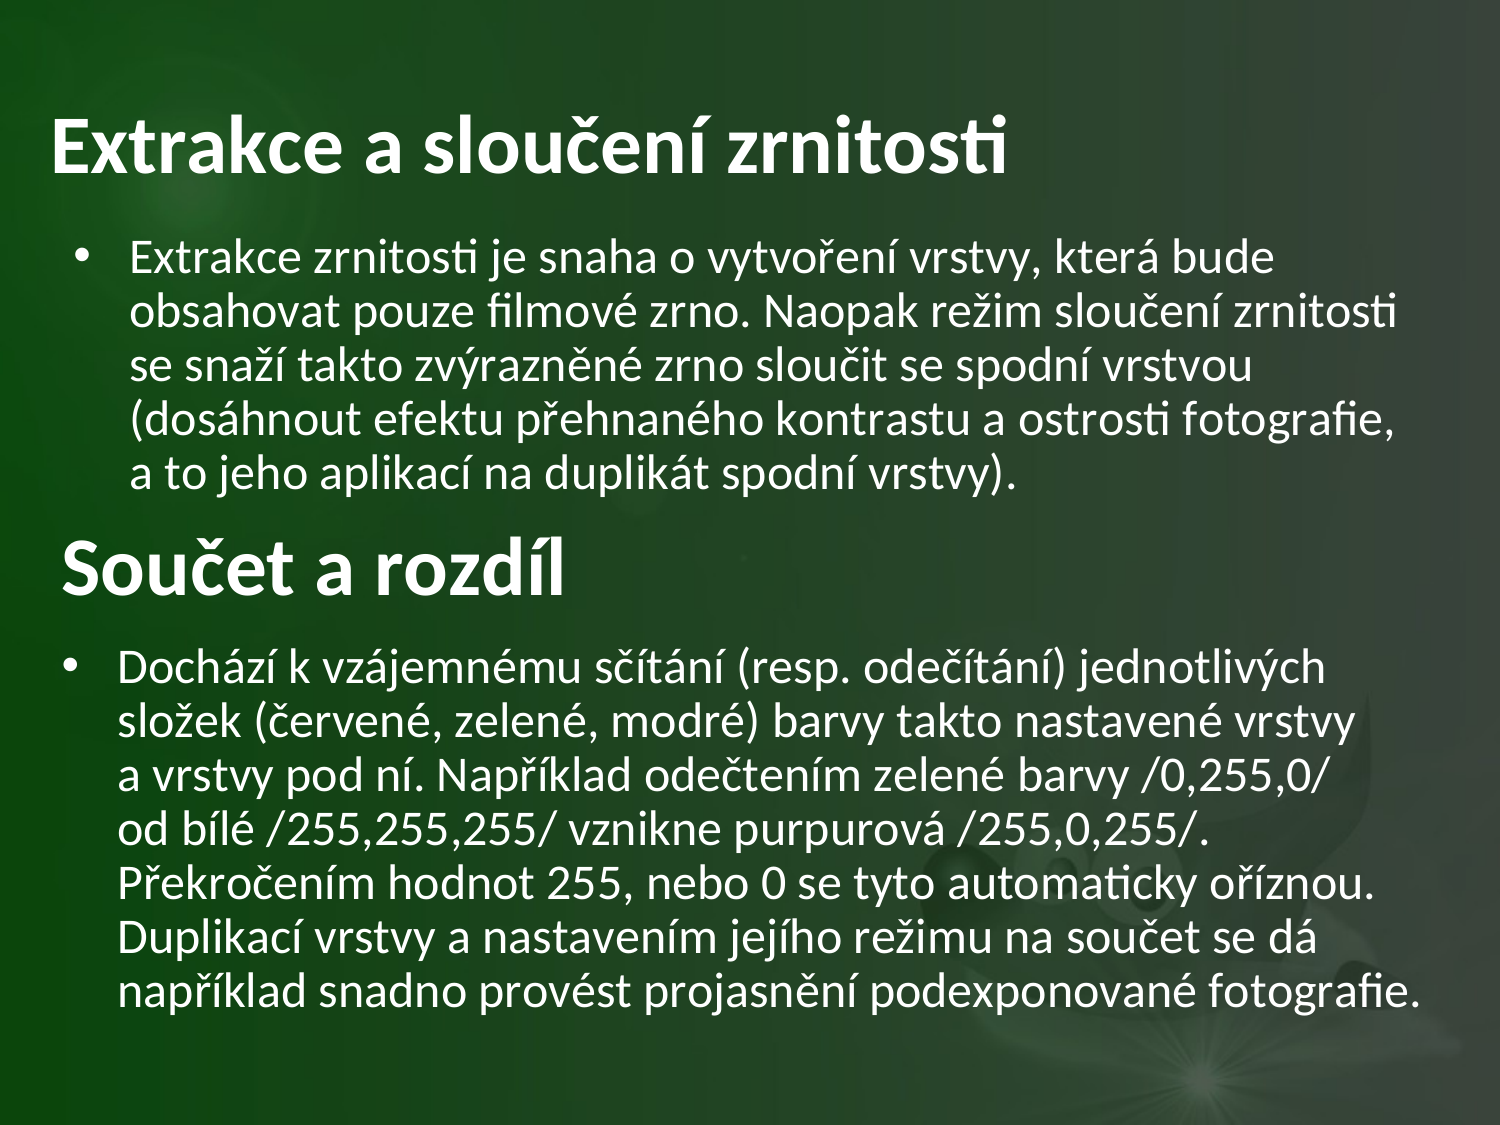

Extrakce a sloučení zrnitosti
Extrakce zrnitosti je snaha o vytvoření vrstvy, která bude obsahovat pouze filmové zrno. Naopak režim sloučení zrnitosti se snaží takto zvýrazněné zrno sloučit se spodní vrstvou (dosáhnout efektu přehnaného kontrastu a ostrosti fotografie,
a to jeho aplikací na duplikát spodní vrstvy).
Součet a rozdíl
Dochází k vzájemnému sčítání (resp. odečítání) jednotlivých složek (červené, zelené, modré) barvy takto nastavené vrstvy
a vrstvy pod ní. Například odečtením zelené barvy /0,255,0/
od bílé /255,255,255/ vznikne purpurová /255,0,255/. Překročením hodnot 255, nebo 0 se tyto automaticky oříznou. Duplikací vrstvy a nastavením jejího režimu na součet se dá například snadno provést projasnění podexponované fotografie.